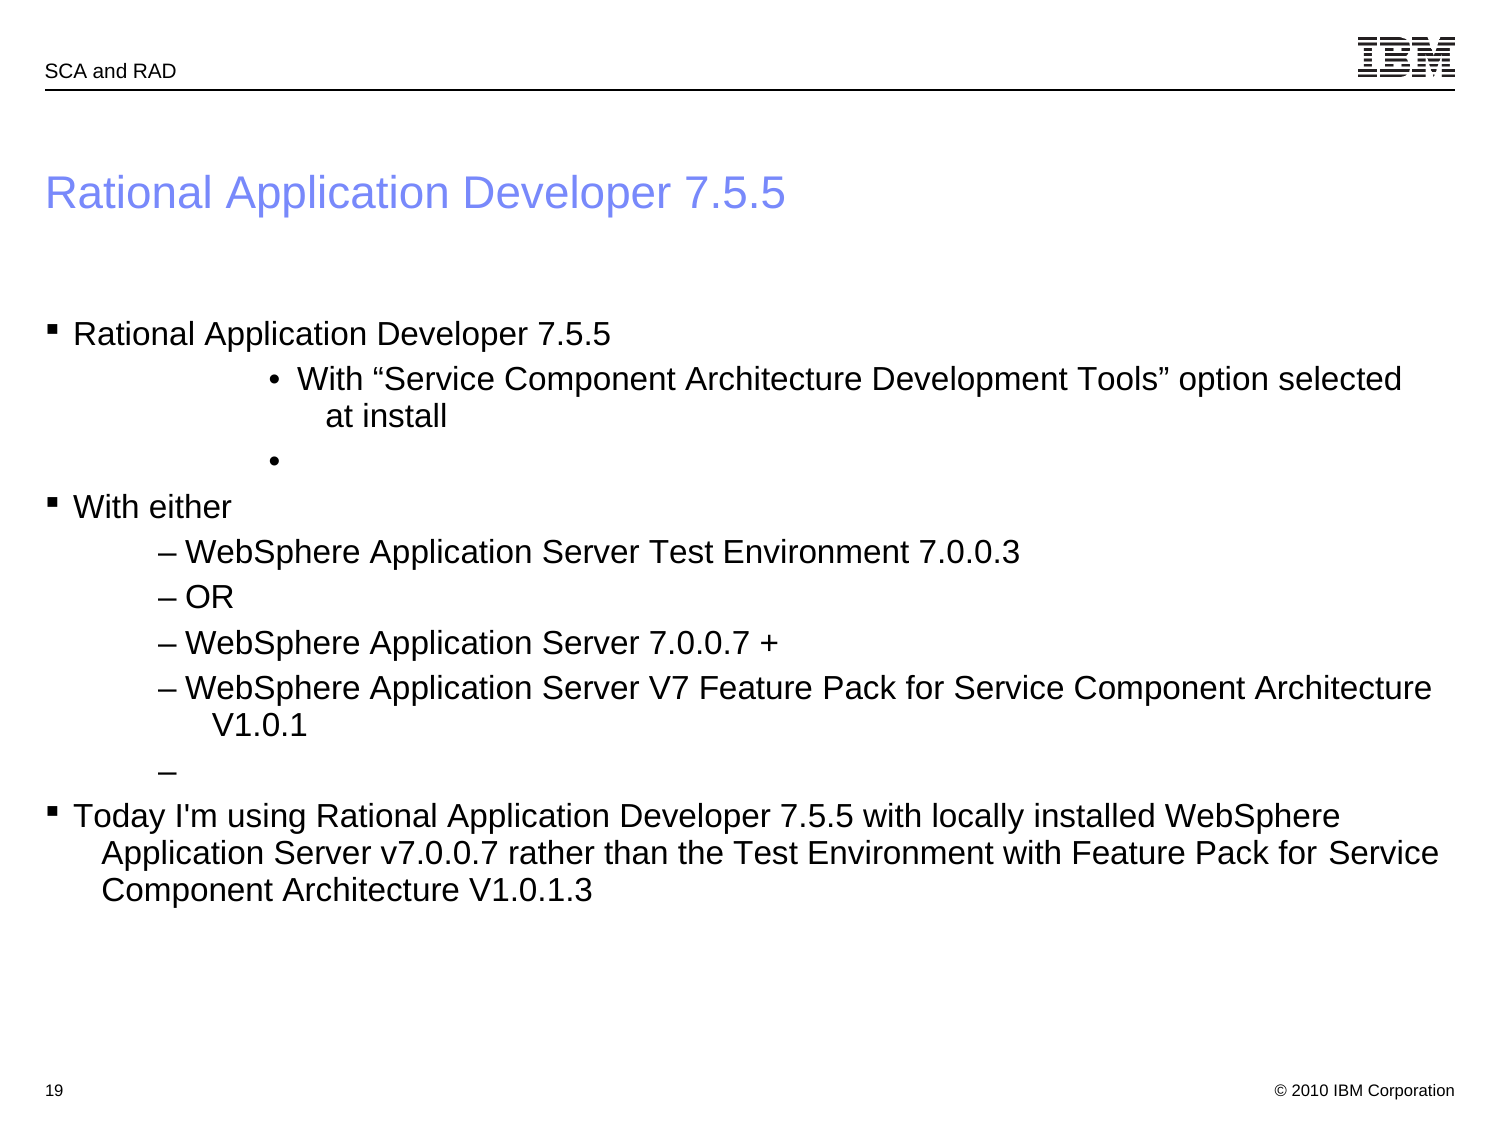

# Rational Application Developer 7.5.5
Rational Application Developer 7.5.5
With “Service Component Architecture Development Tools” option selected at install
With either
WebSphere Application Server Test Environment 7.0.0.3
OR
WebSphere Application Server 7.0.0.7 +
WebSphere Application Server V7 Feature Pack for Service Component Architecture V1.0.1
Today I'm using Rational Application Developer 7.5.5 with locally installed WebSphere Application Server v7.0.0.7 rather than the Test Environment with Feature Pack for Service Component Architecture V1.0.1.3
19